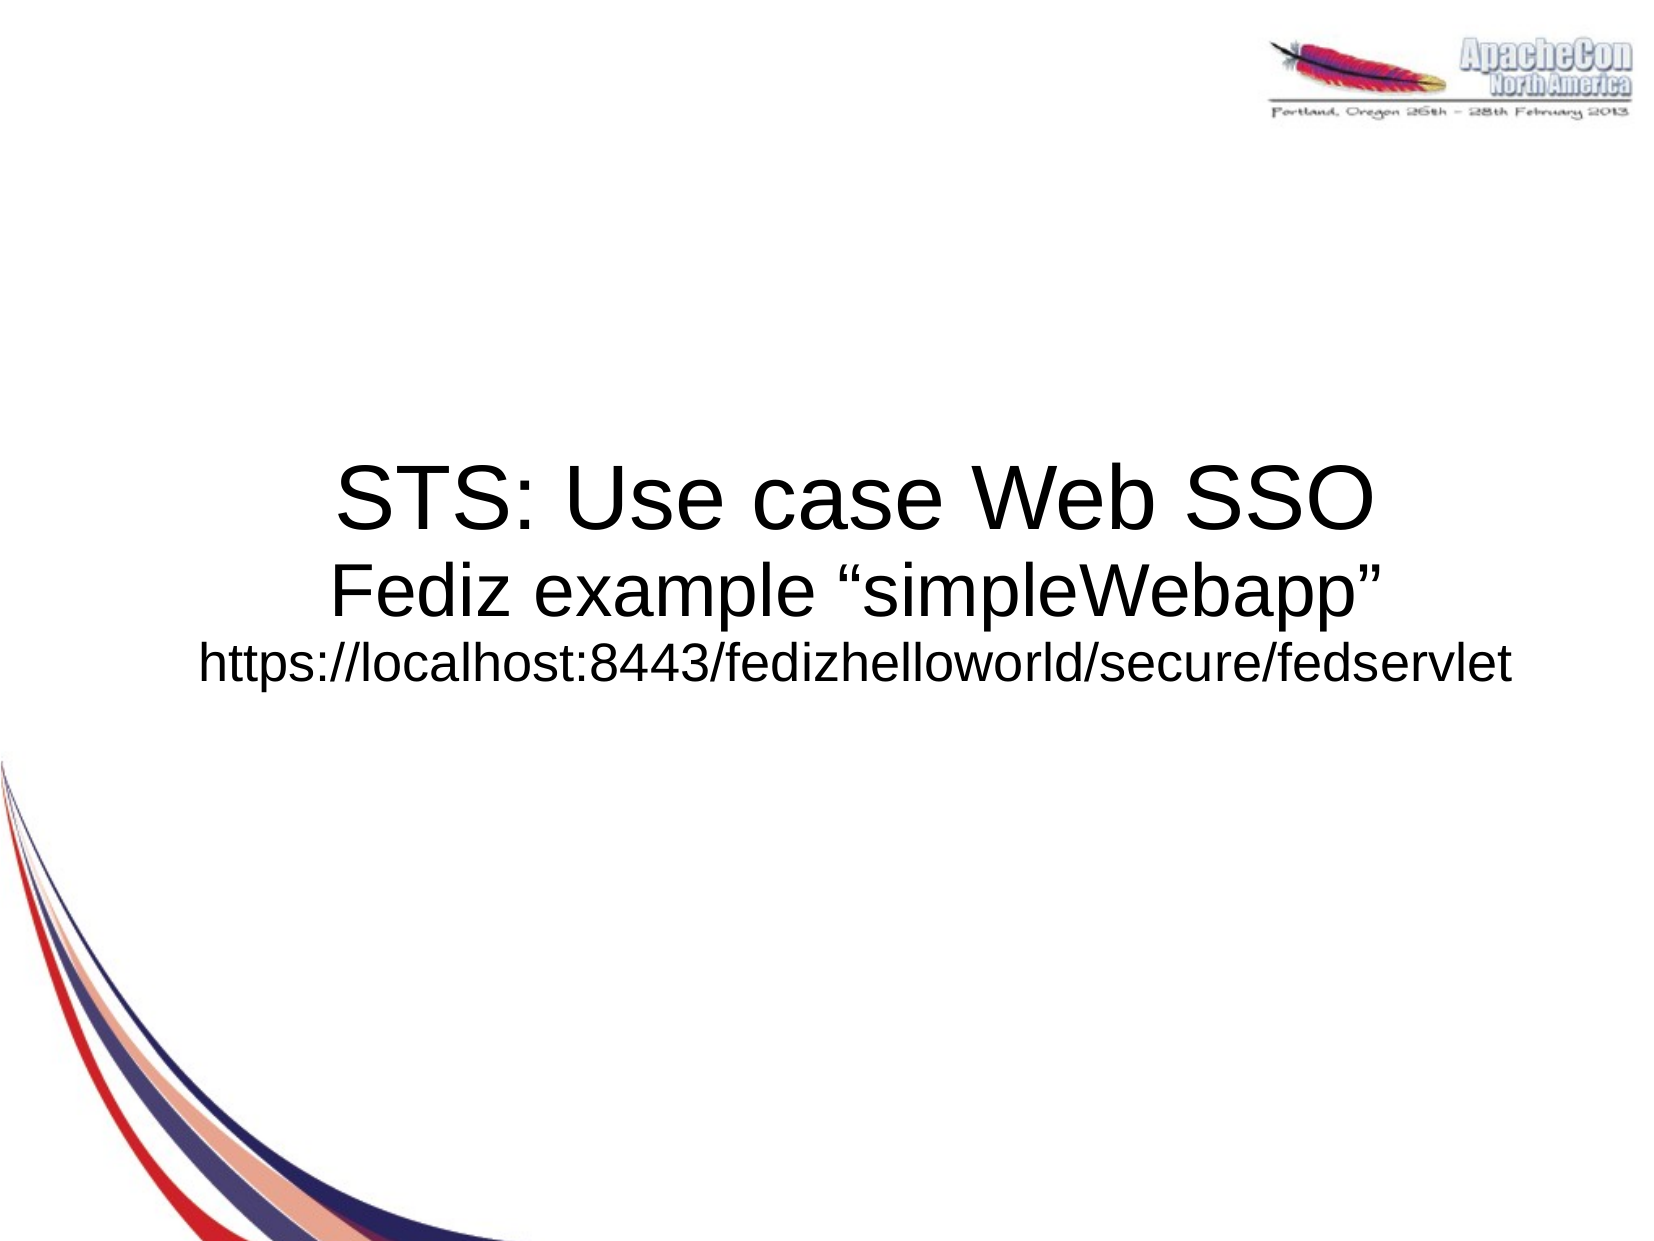

# STS: Use case Web SSO Fediz example “simpleWebapp” https://localhost:8443/fedizhelloworld/secure/fedservlet